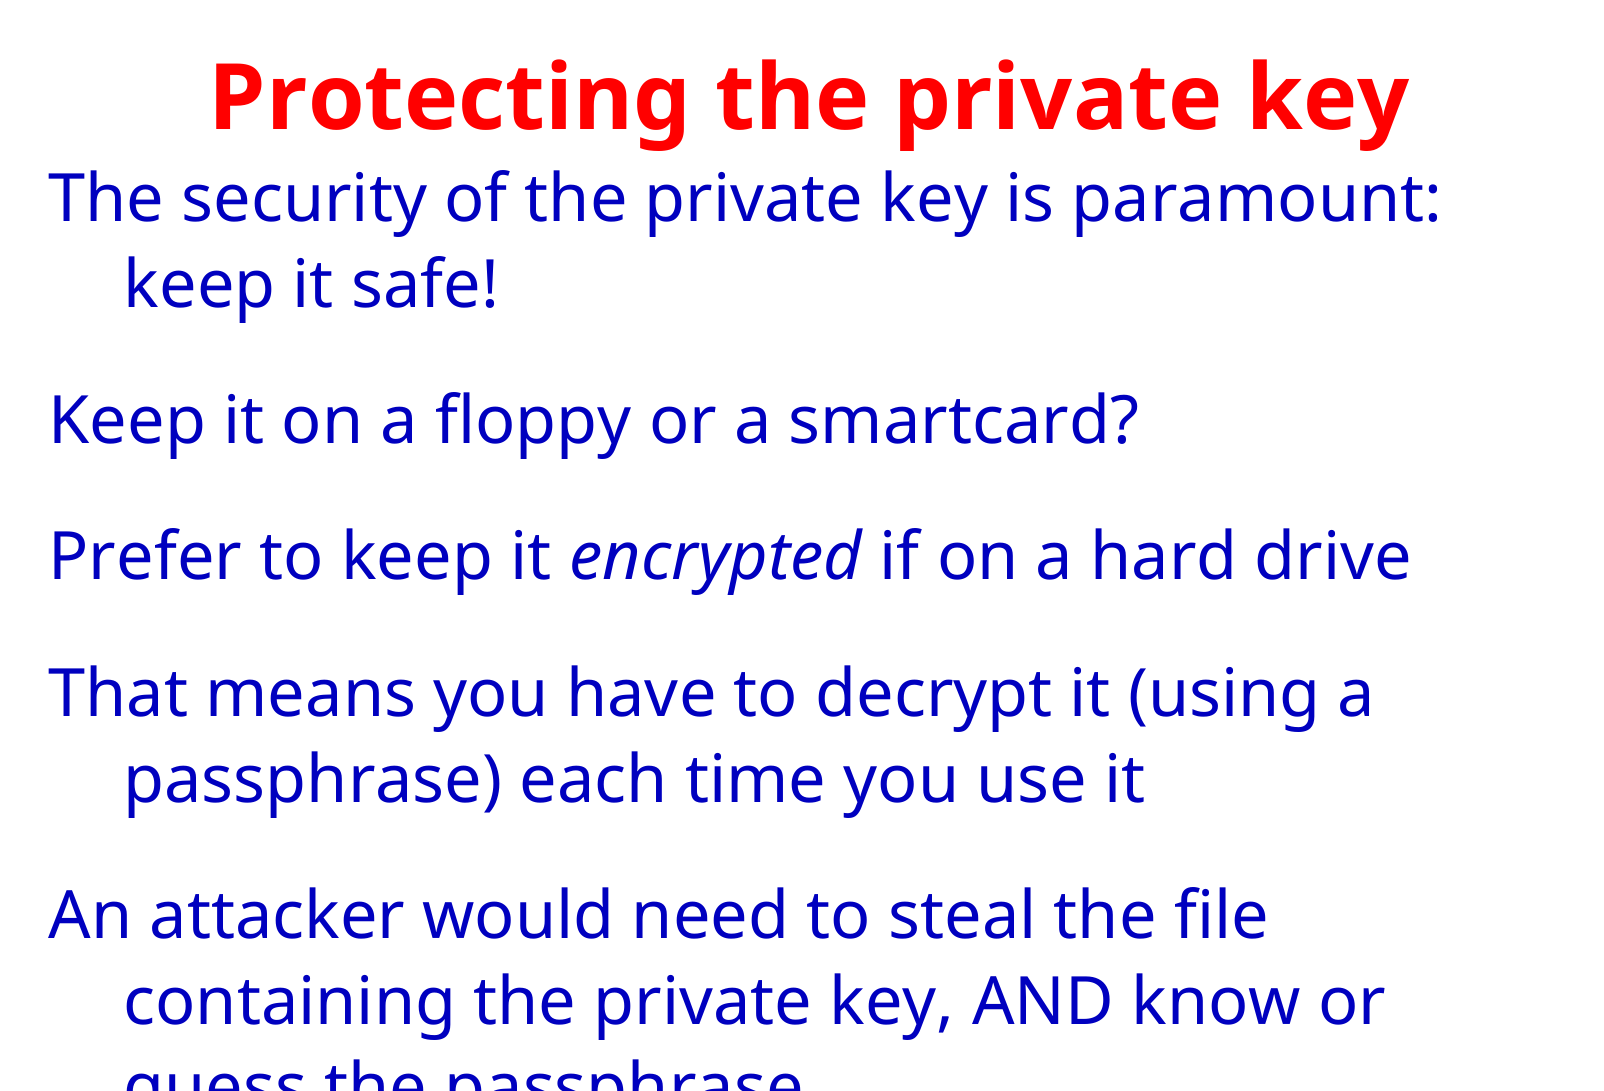

# Protecting the private key
The security of the private key is paramount: keep it safe!
Keep it on a floppy or a smartcard?
Prefer to keep it encrypted if on a hard drive
That means you have to decrypt it (using a passphrase) each time you use it
An attacker would need to steal the file containing the private key, AND know or guess the passphrase